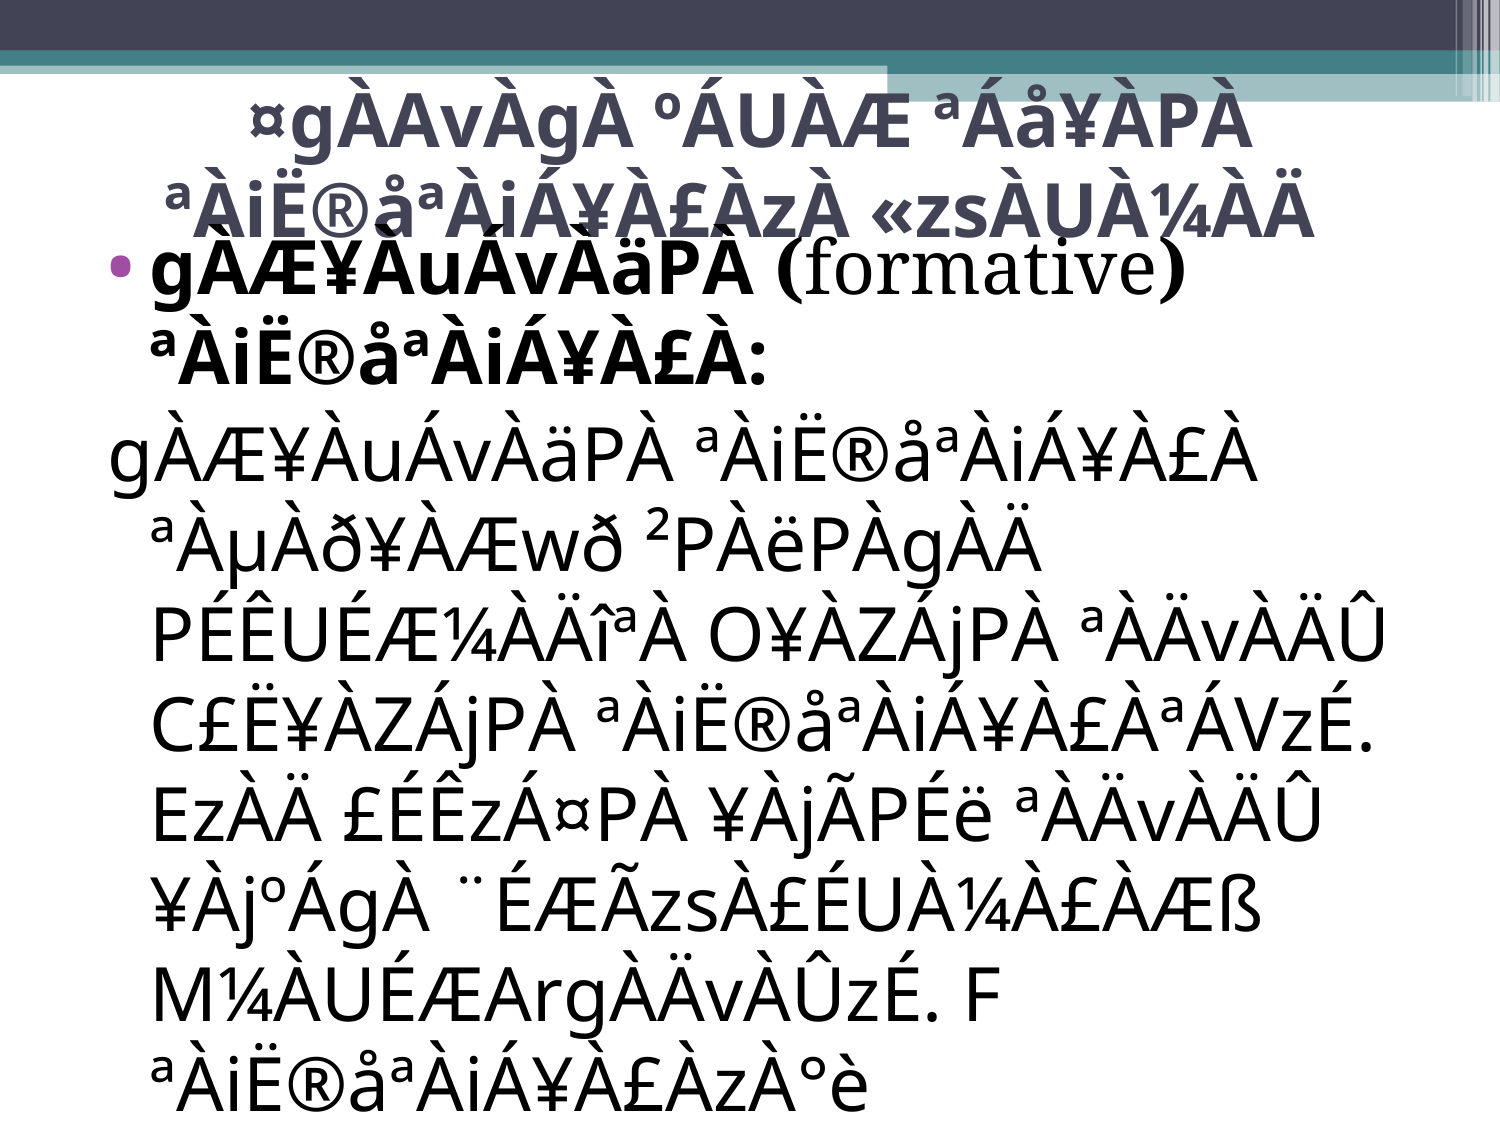

# ¤gÀAvÀgÀ ºÁUÀÆ ªÁå¥ÀPÀ ªÀiË®åªÀiÁ¥À£ÀzÀ «zsÀUÀ¼ÀÄ
gÀÆ¥ÀuÁvÀäPÀ (formative) ªÀiË®åªÀiÁ¥À£À:
gÀÆ¥ÀuÁvÀäPÀ ªÀiË®åªÀiÁ¥À£À ªÀµÀð¥ÀÆwð ²PÀëPÀgÀÄ PÉÊUÉÆ¼ÀÄîªÀ O¥ÀZÁjPÀ ªÀÄvÀÄÛ C£Ë¥ÀZÁjPÀ ªÀiË®åªÀiÁ¥À£ÀªÁVzÉ. EzÀÄ £ÉÊzÁ¤PÀ ¥ÀjÃPÉë ªÀÄvÀÄÛ ¥ÀjºÁgÀ ¨ÉÆÃzsÀ£ÉUÀ¼À£ÀÆß M¼ÀUÉÆArgÀÄvÀÛzÉ. F ªÀiË®åªÀiÁ¥À£ÀzÀ°è PÉÊUÉÆ¼ÀÄîªÀ ZÀlÄªÀnPÉUÀ¼ÉAzÀgÉ vÀgÀUÀw PÁAiÀÄðUÀ¼ÀÄ, gÀ¸À¥Àæ±Éß, UÀÈºÀ¥ÁoÀUÀ¼ÀÄ, AiÉÆÃd£É, ¤AiÉÆÃfvÀ PÁAiÀÄðUÀ¼ÀÄ, ¥ÀjÃPÉëUÀ¼ÀÄ EvÁå¢.